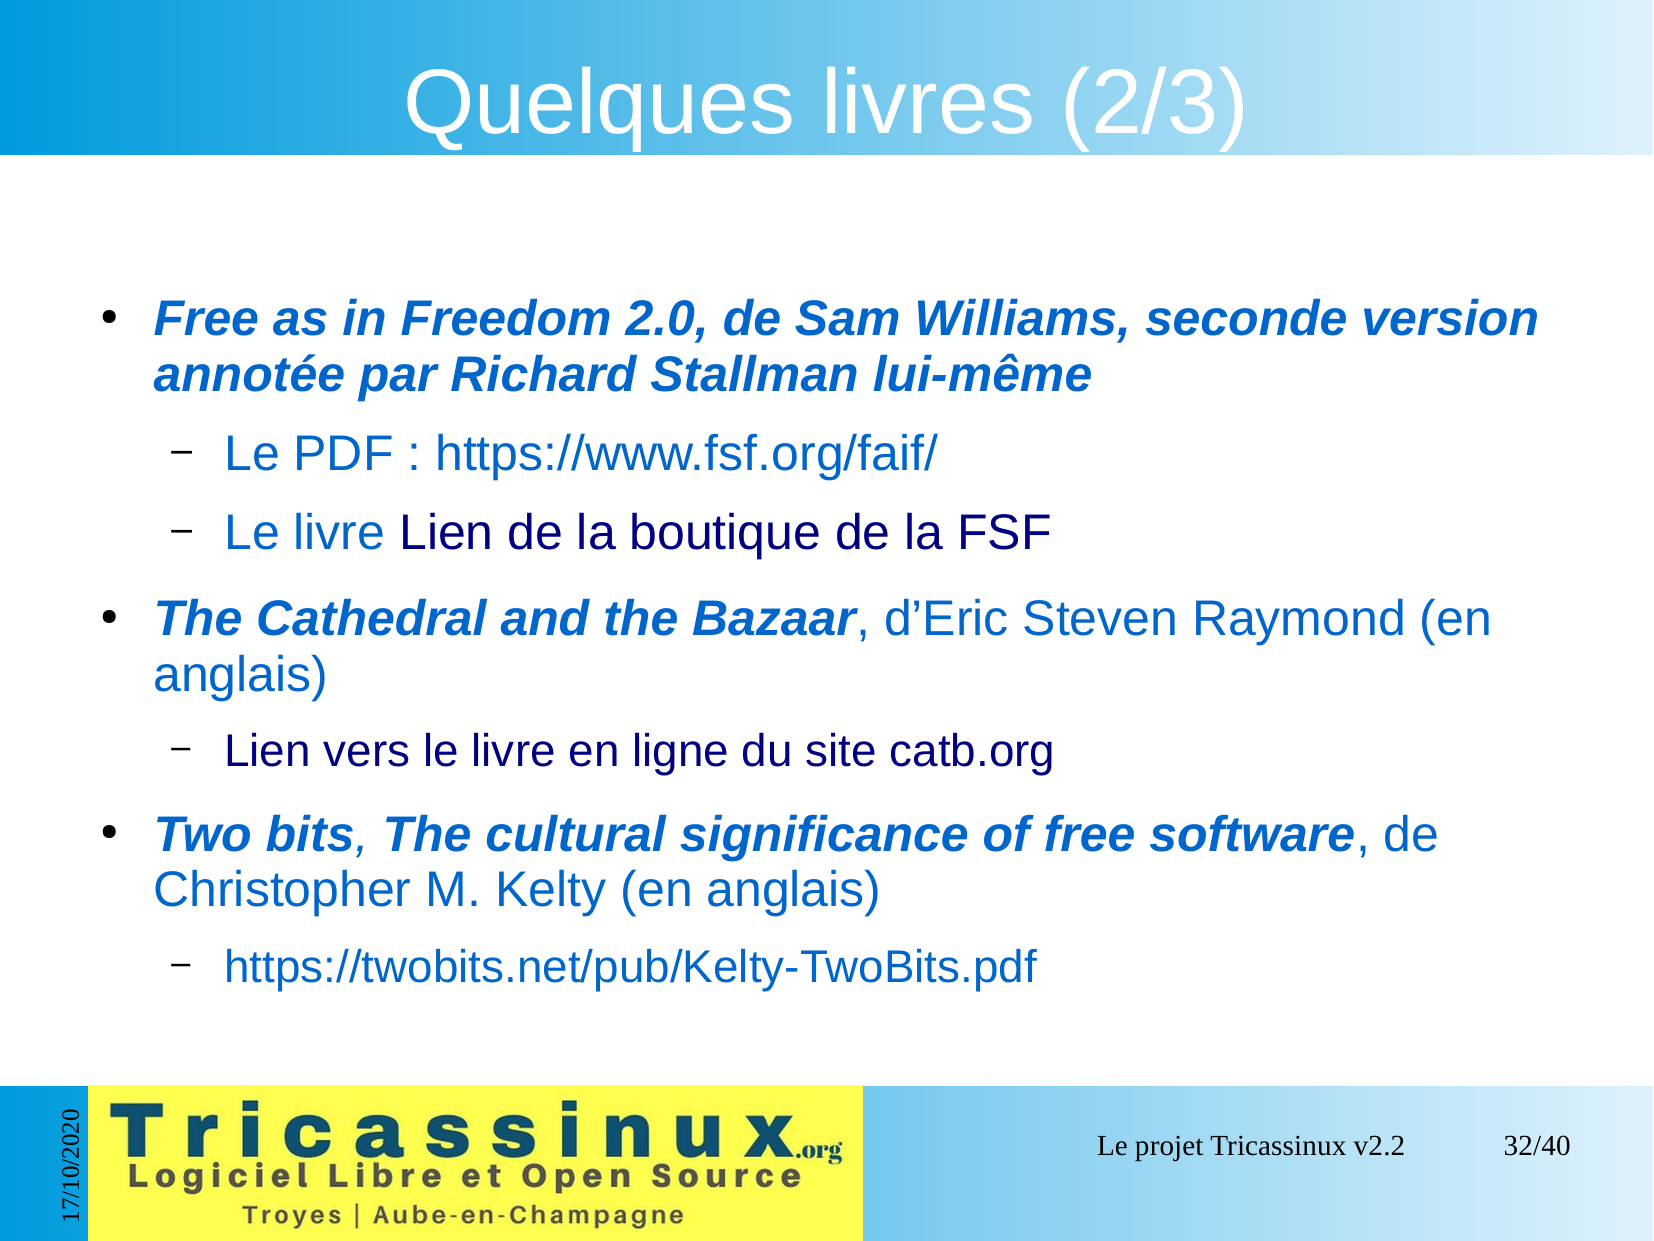

# Quelques livres (2/3)
Free as in Freedom 2.0, de Sam Williams, seconde version annotée par Richard Stallman lui-même
Le PDF : https://www.fsf.org/faif/
Le livre Lien de la boutique de la FSF
The Cathedral and the Bazaar, d’Eric Steven Raymond (en anglais)
Lien vers le livre en ligne du site catb.org
Two bits, The cultural significance of free software, de Christopher M. Kelty (en anglais)
https://twobits.net/pub/Kelty-TwoBits.pdf
17/10/2020
32